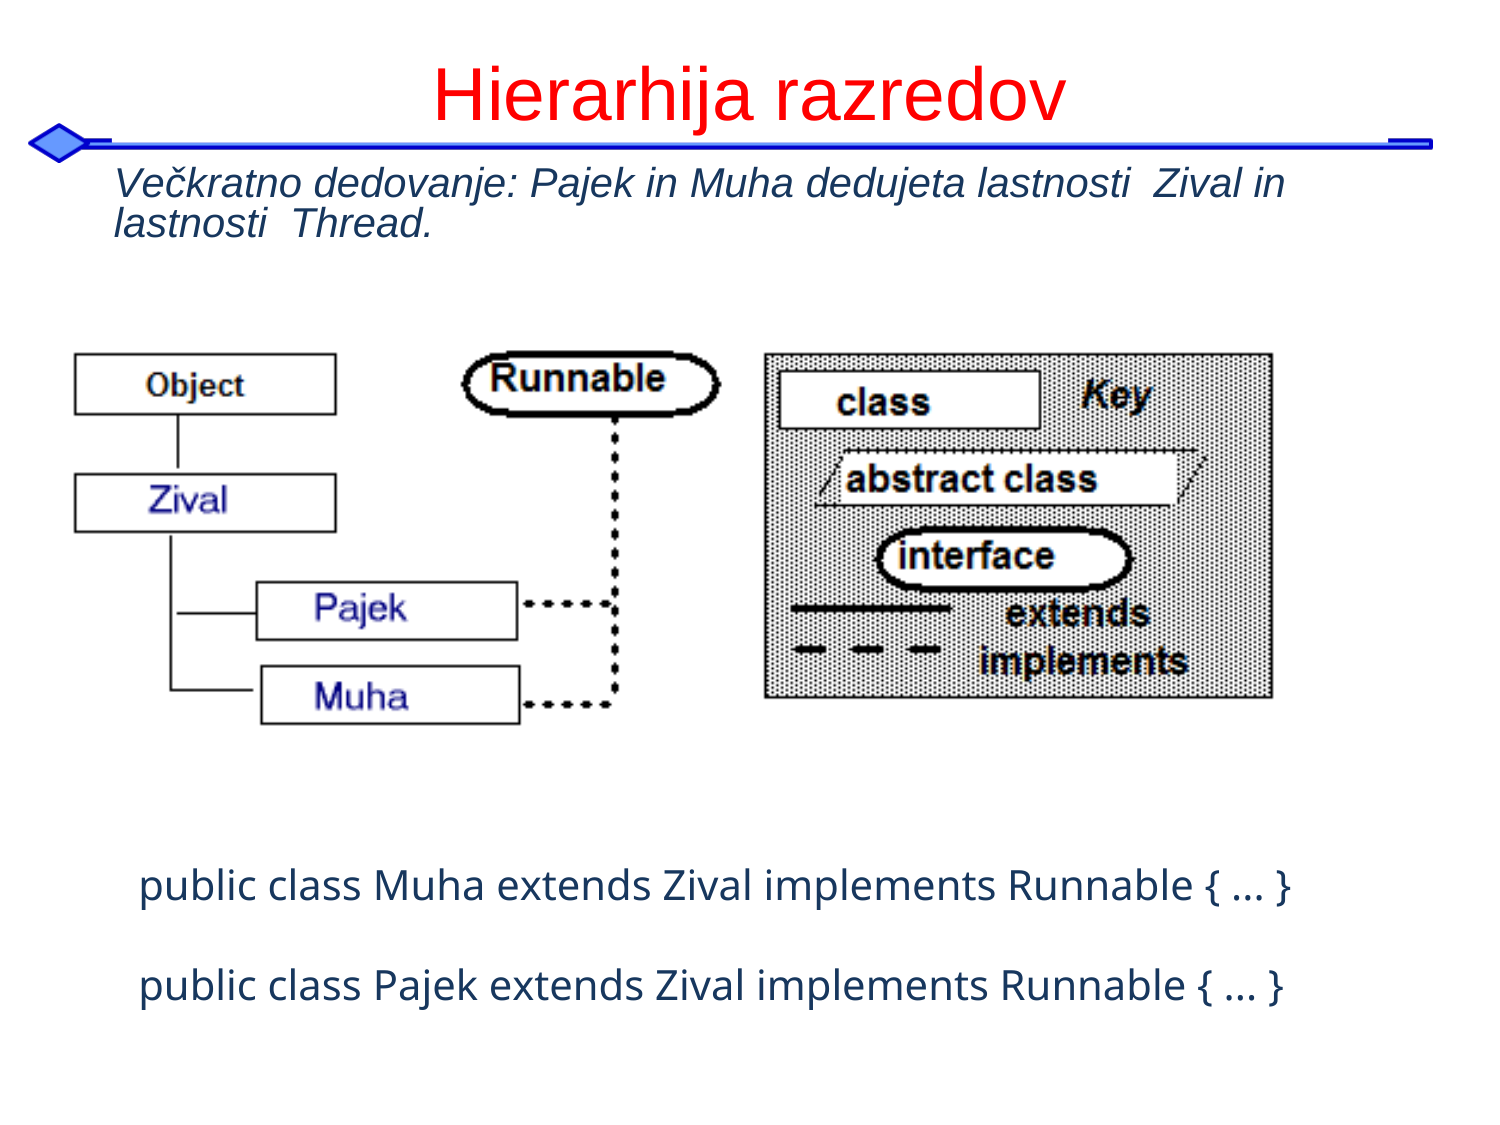

# Hierarhija razredov
Večkratno dedovanje: Pajek in Muha dedujeta lastnosti Zival in lastnosti Thread.
public class Muha extends Zival implements Runnable { ... }
public class Pajek extends Zival implements Runnable { ... }